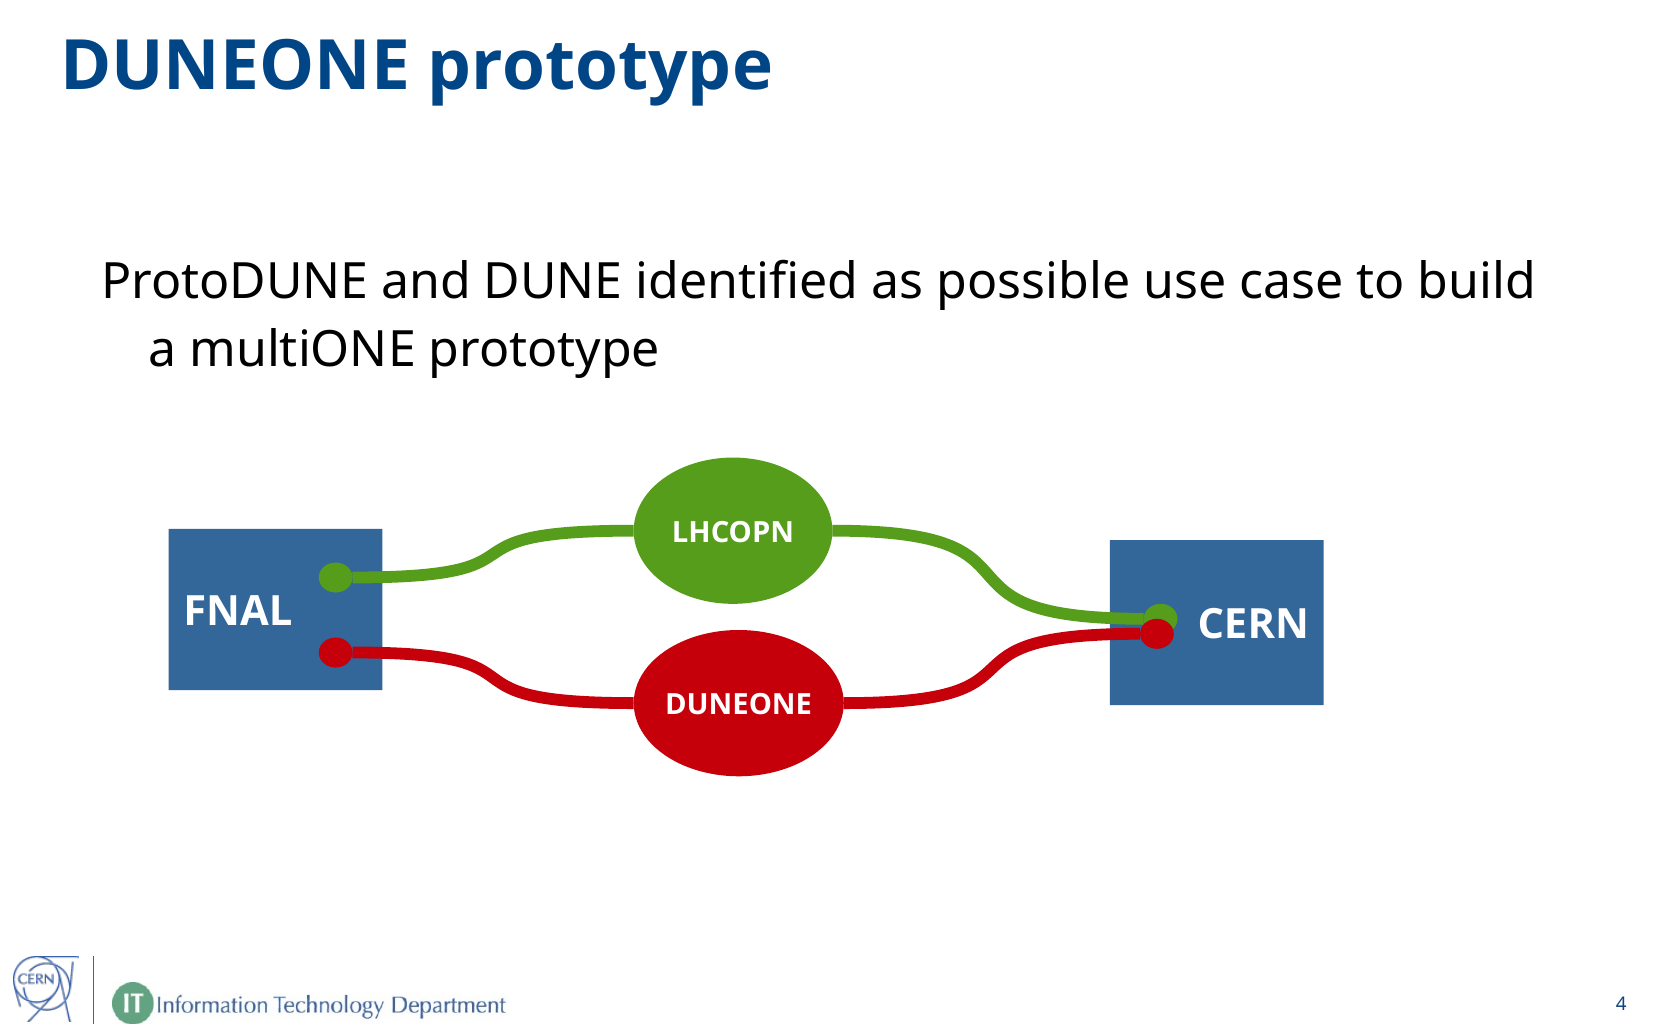

# DUNEONE prototype
ProtoDUNE and DUNE identified as possible use case to build a multiONE prototype
LHCOPN
FNAL
CERN
DUNEONE